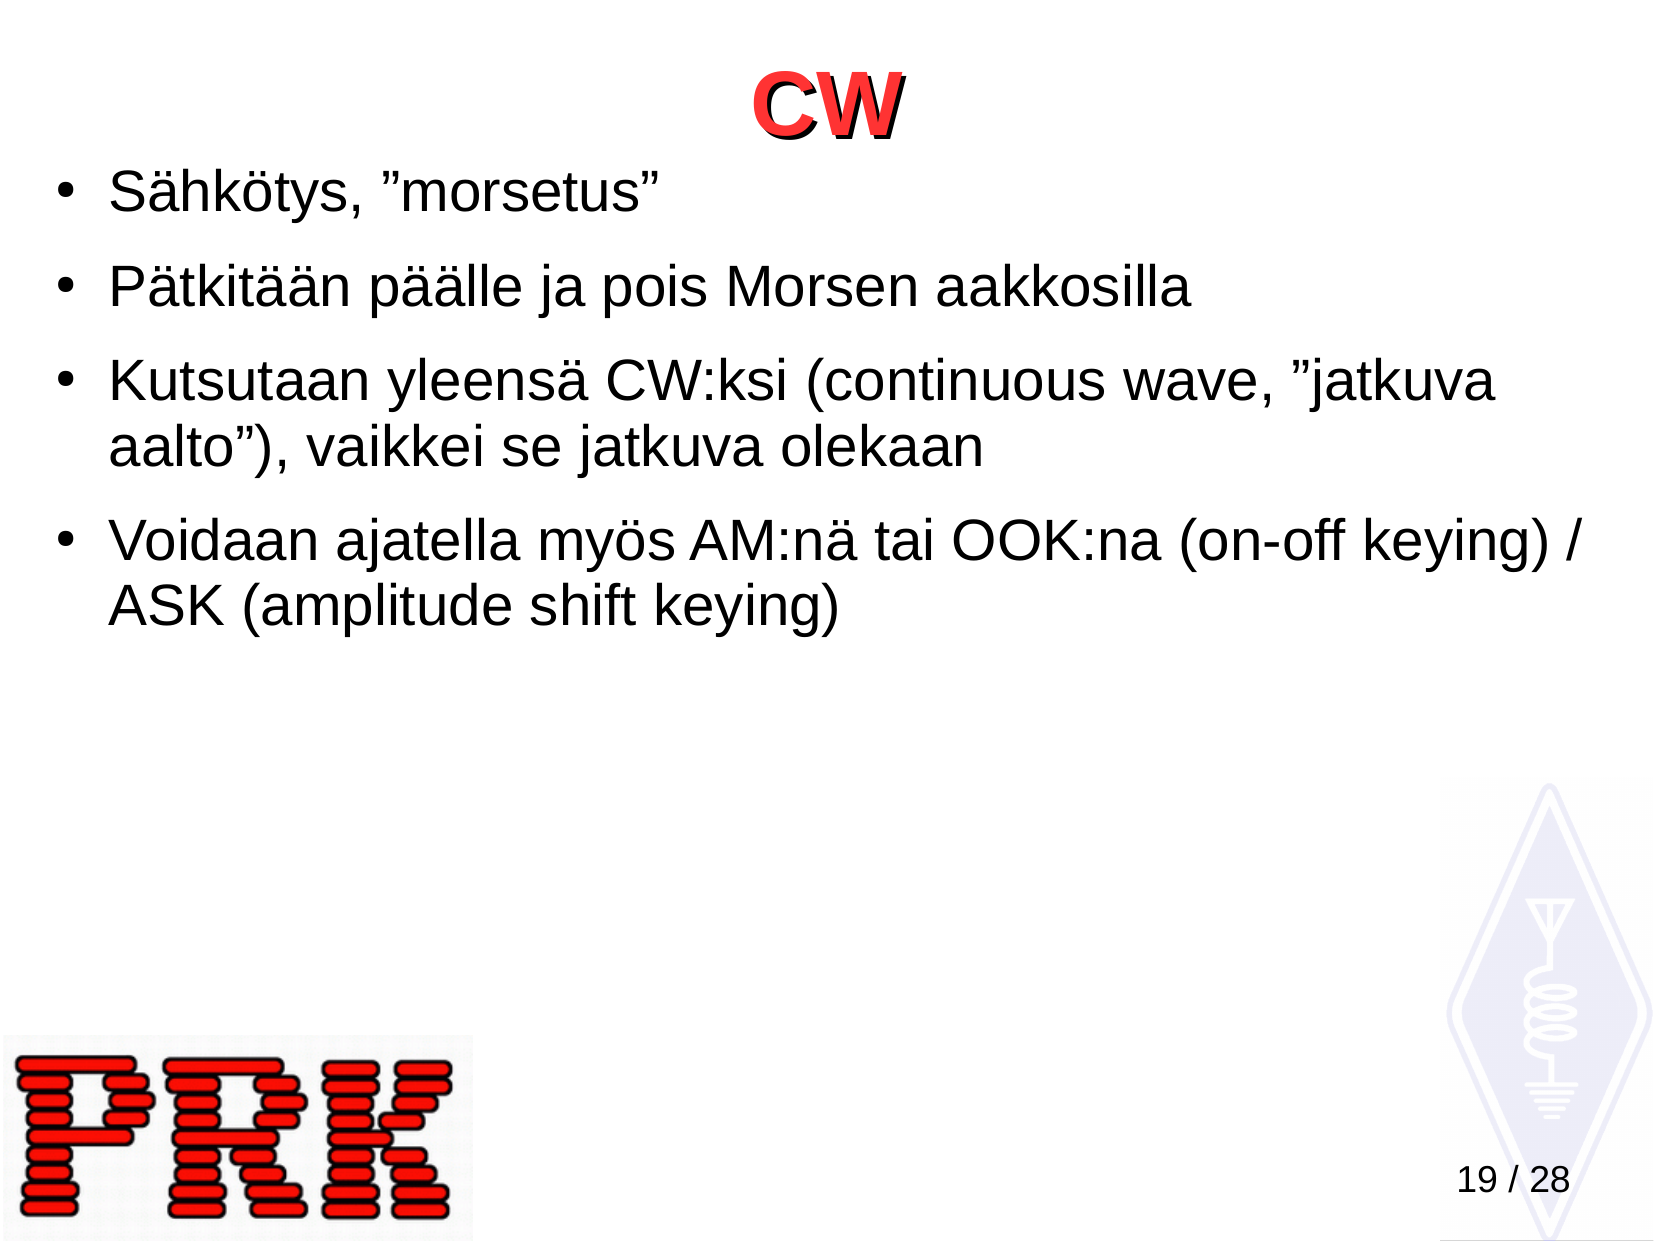

# CW
Sähkötys, ”morsetus”
Pätkitään päälle ja pois Morsen aakkosilla
Kutsutaan yleensä CW:ksi (continuous wave, ”jatkuva aalto”), vaikkei se jatkuva olekaan
Voidaan ajatella myös AM:nä tai OOK:na (on-off keying) / ASK (amplitude shift keying)
19